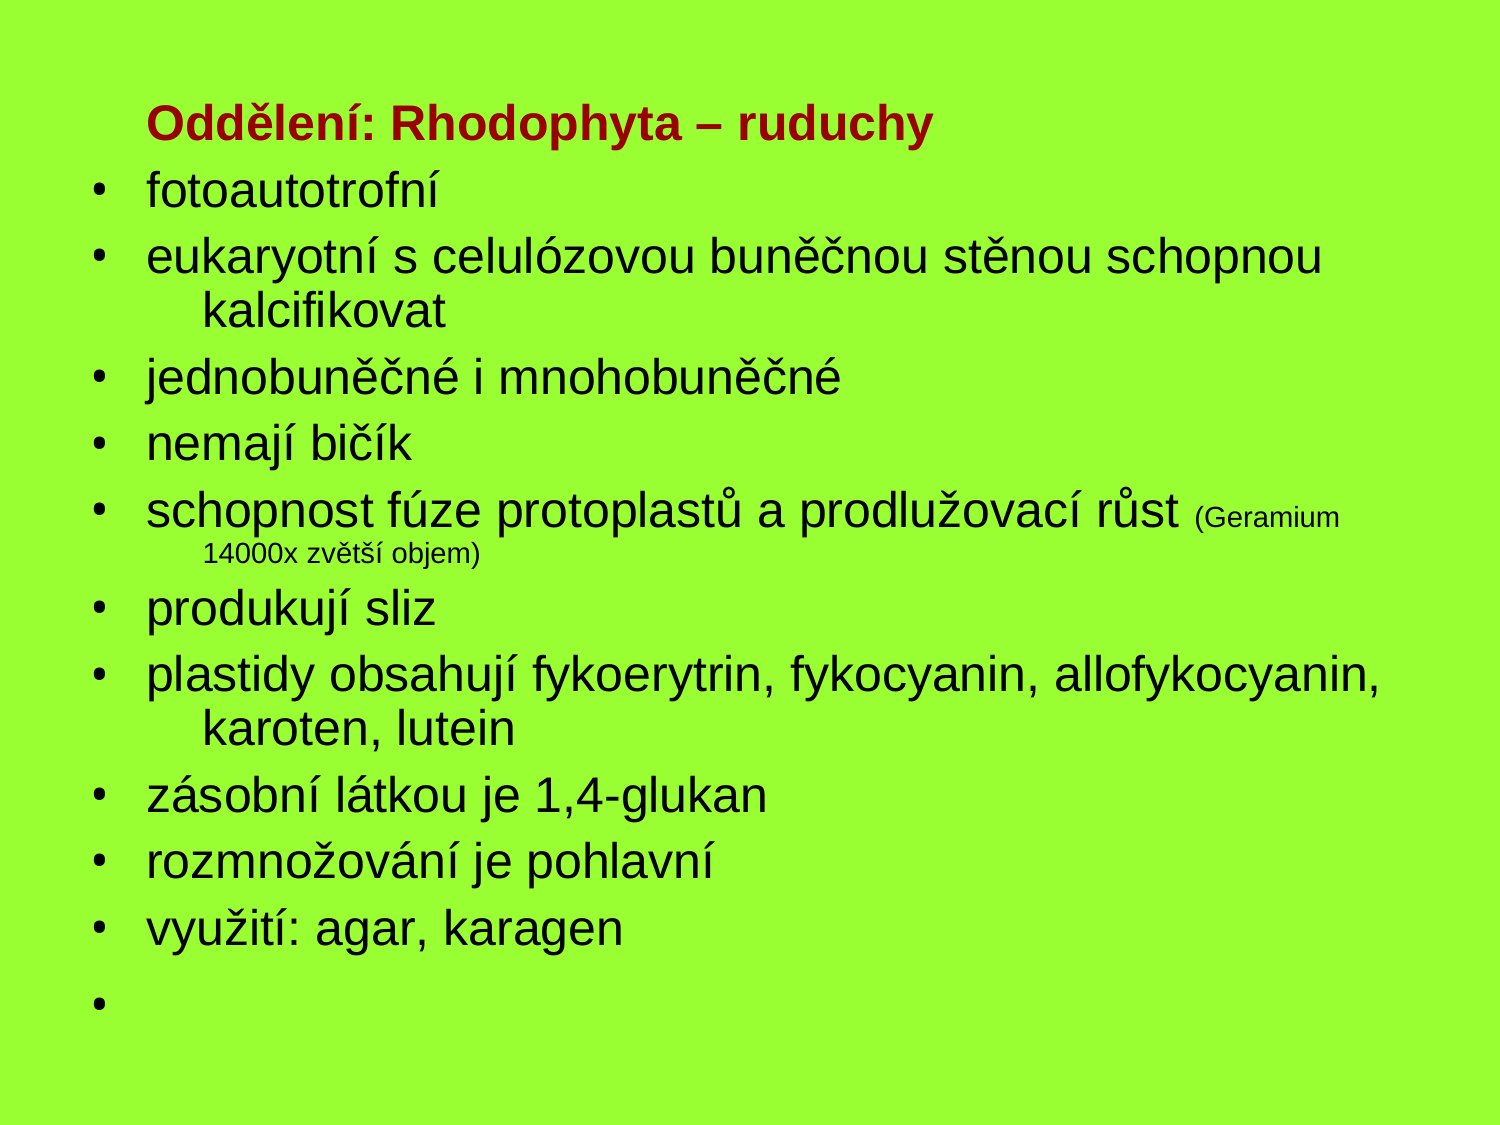

#
Oddělení: Rhodophyta – ruduchy
fotoautotrofní
eukaryotní s celulózovou buněčnou stěnou schopnou kalcifikovat
jednobuněčné i mnohobuněčné
nemají bičík
schopnost fúze protoplastů a prodlužovací růst (Geramium 14000x zvětší objem)
produkují sliz
plastidy obsahují fykoerytrin, fykocyanin, allofykocyanin, karoten, lutein
zásobní látkou je 1,4-glukan
rozmnožování je pohlavní
využití: agar, karagen